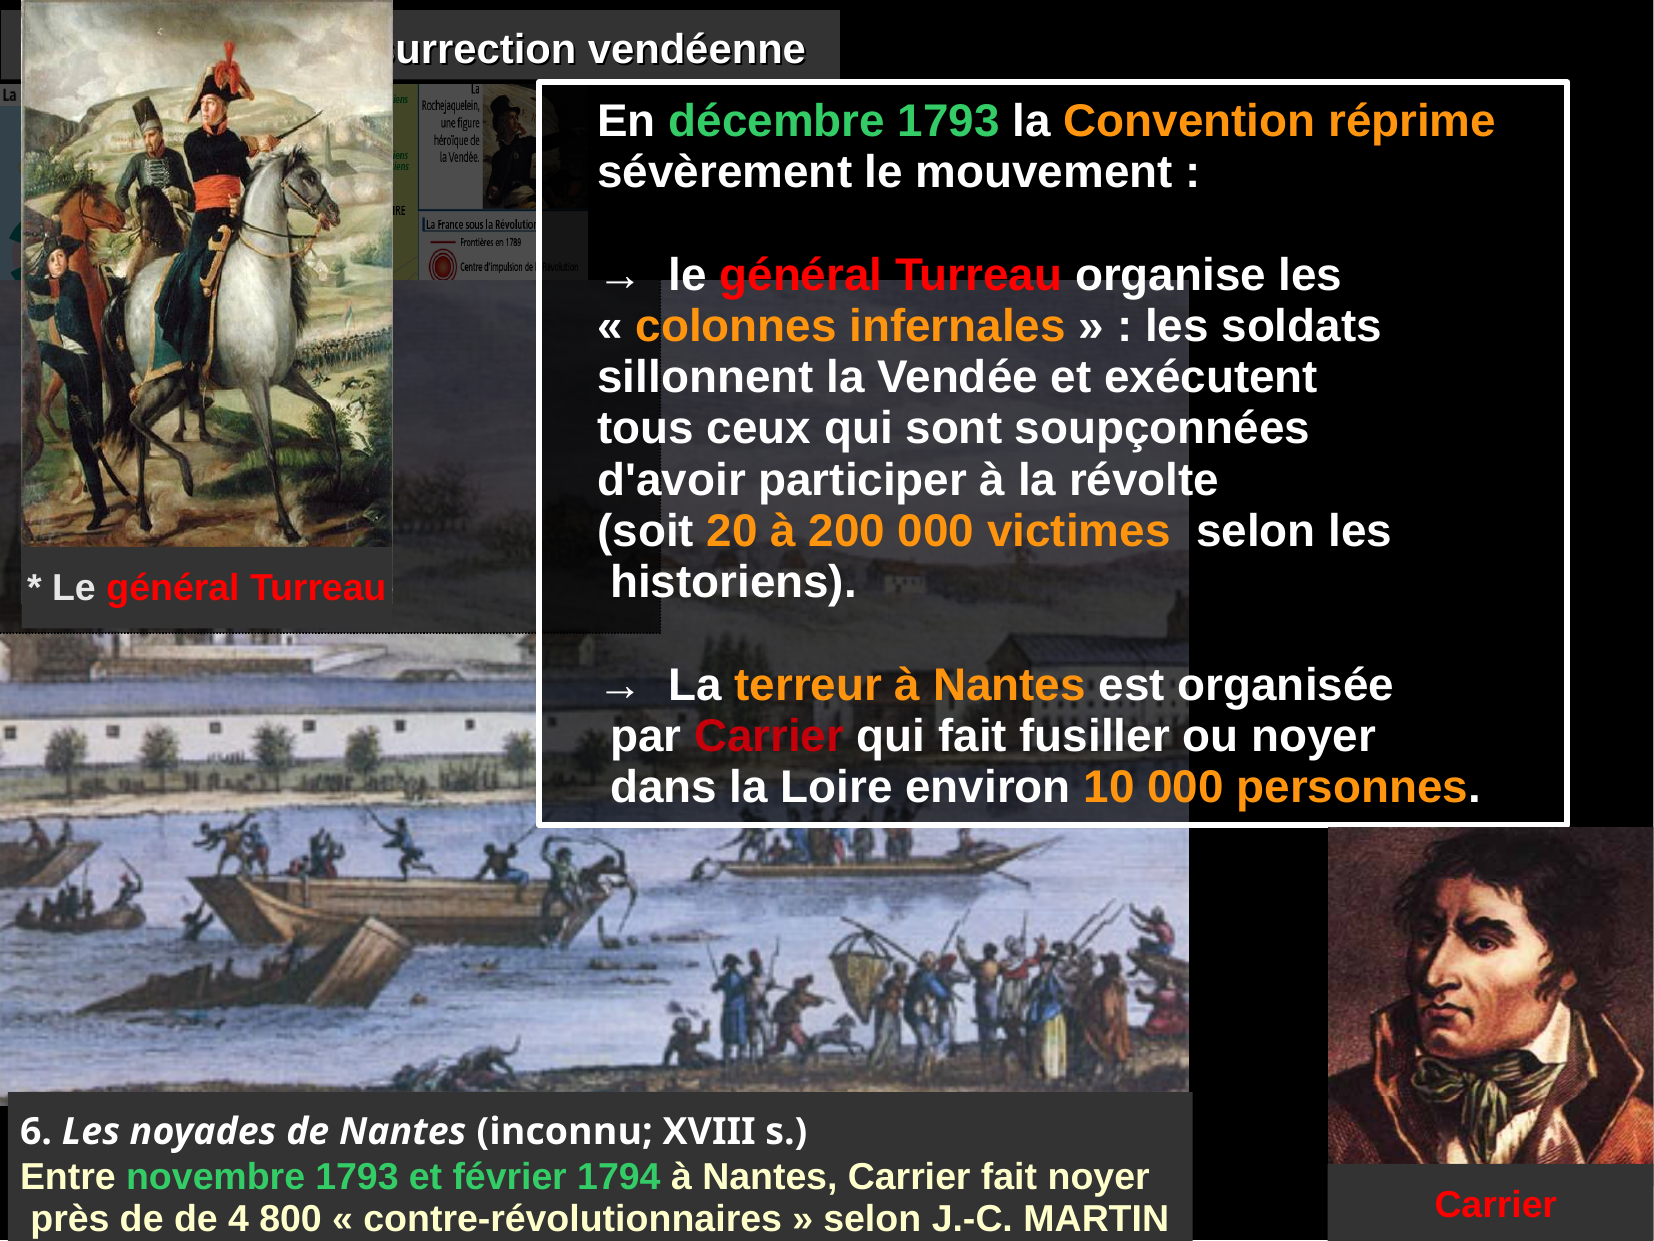

ZOOM sur : L'insurrection vendéenne
En décembre 1793 la Convention réprime
sévèrement le mouvement :
→ le général Turreau organise les
« colonnes infernales » : les soldats
sillonnent la Vendée et exécutent
tous ceux qui sont soupçonnées
d'avoir participer à la révolte
(soit 20 à 200 000 victimes selon les
 historiens).
→ La terreur à Nantes est organisée
 par Carrier qui fait fusiller ou noyer
 dans la Loire environ 10 000 personnes.
 * Le général Turreau
6. Les noyades de Nantes (inconnu; XVIII s.)
Entre novembre 1793 et février 1794 à Nantes, Carrier fait noyer
 près de de 4 800 « contre-révolutionnaires » selon J.-C. MARTIN
 Carrier